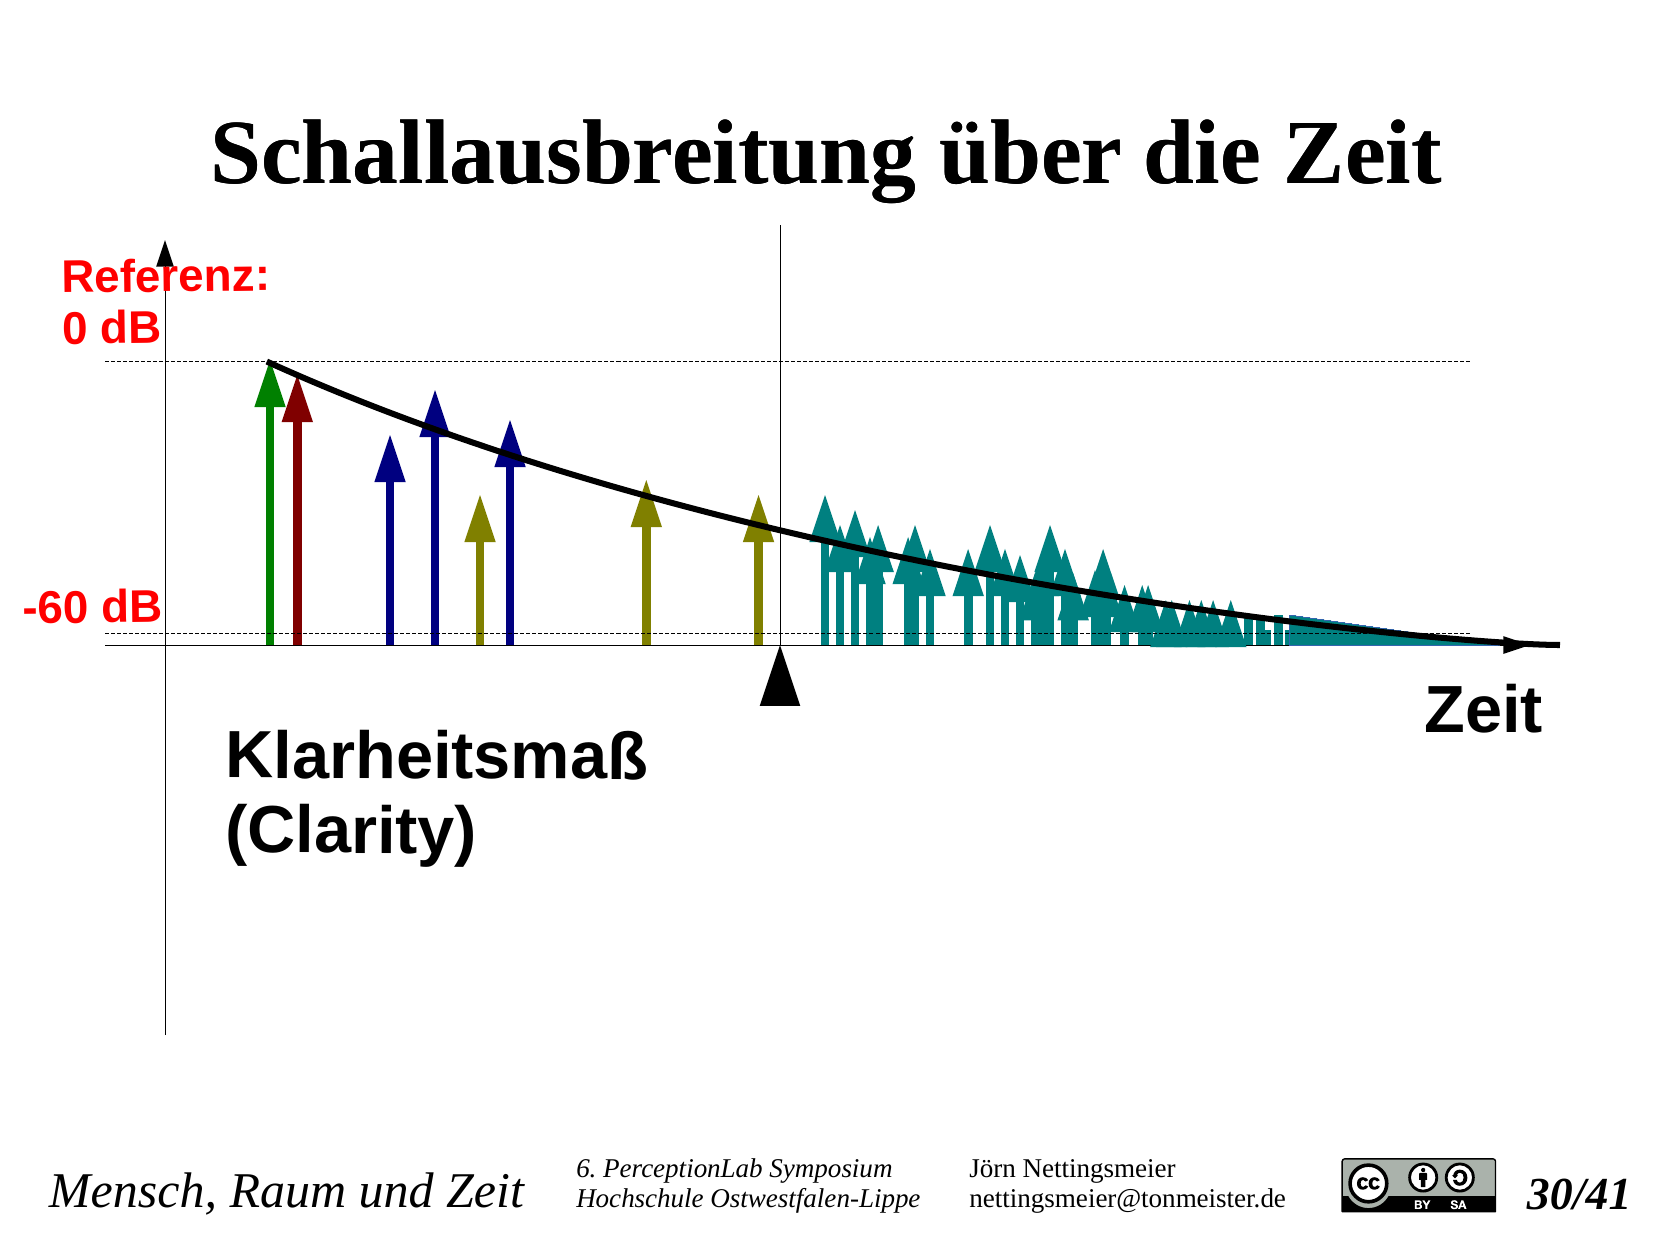

# Schallausbreitung über die Zeit
Schallausbreitung über die Zeit
Referenz:
0 dB
-60 dB
Zeit
Klarheitsmaß
(Clarity)